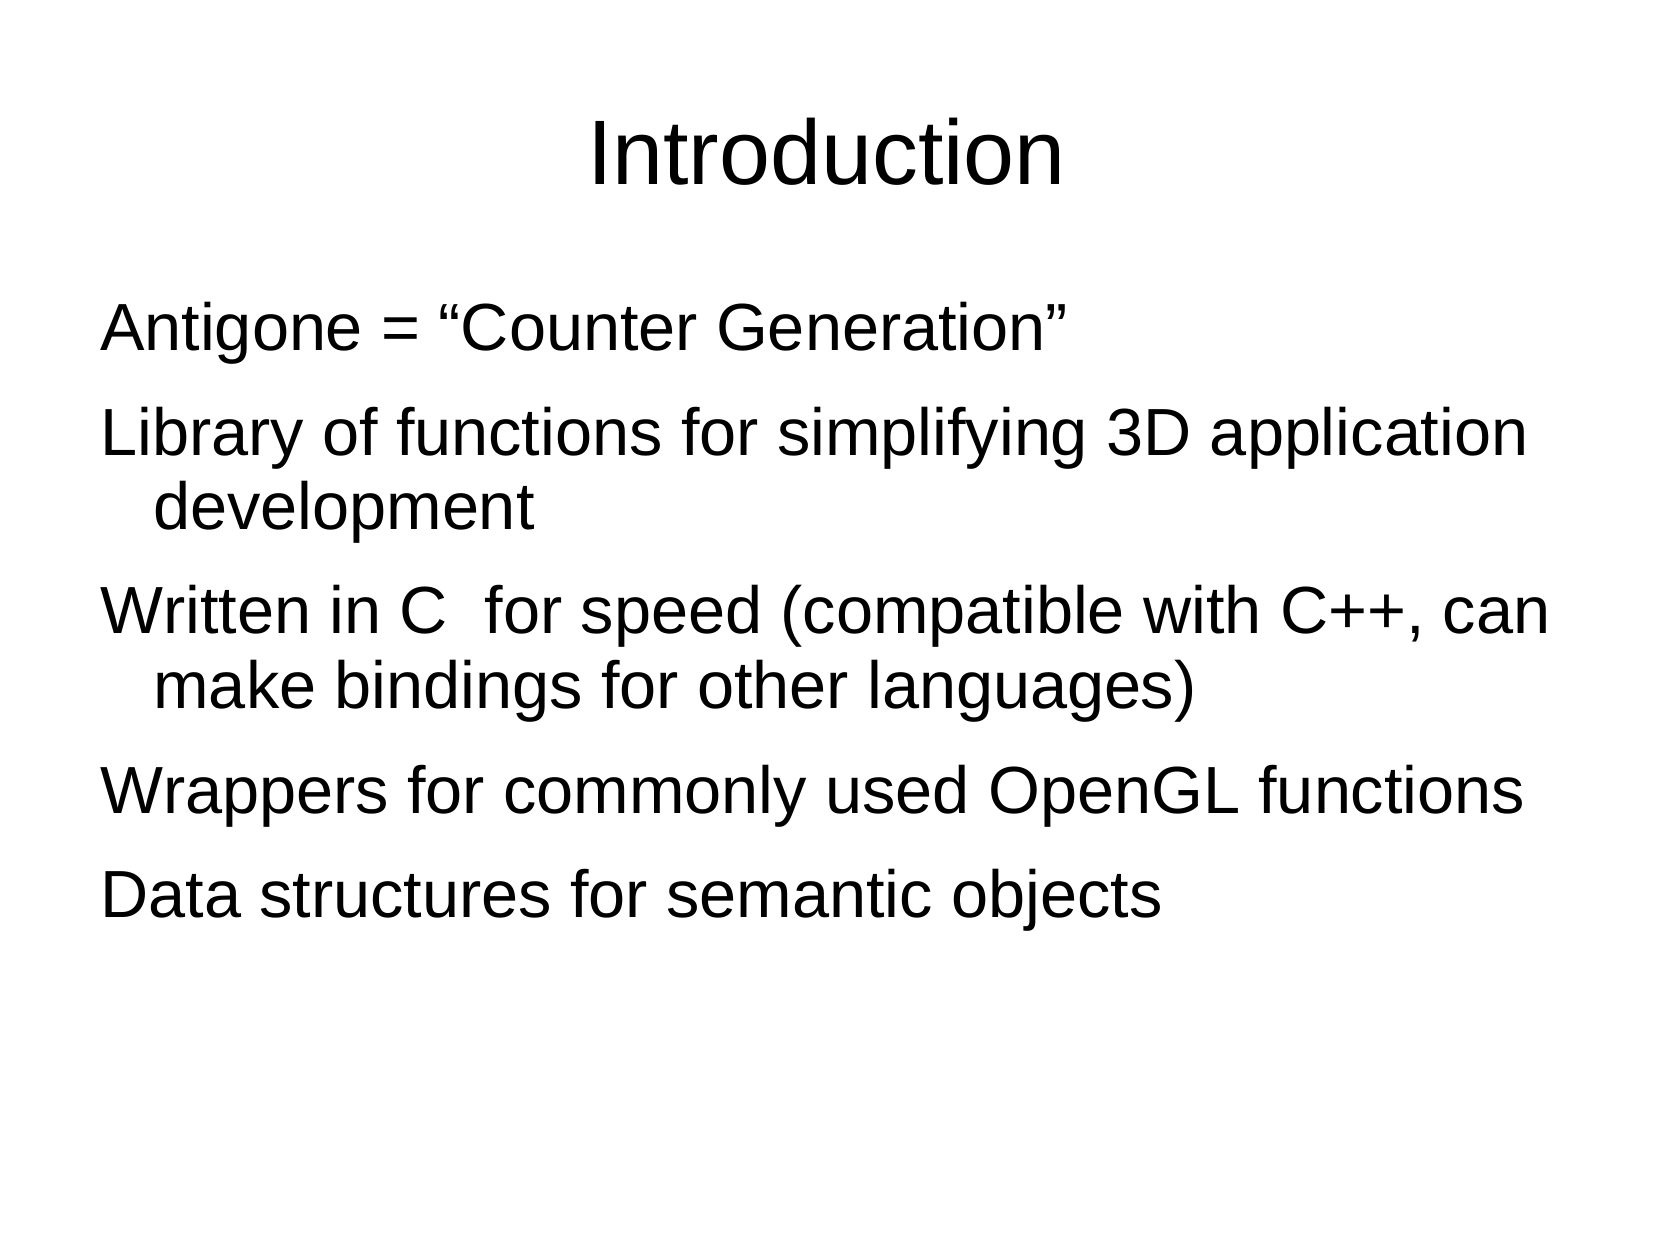

# Introduction
Antigone = “Counter Generation”
Library of functions for simplifying 3D application development
Written in C for speed (compatible with C++, can make bindings for other languages)
Wrappers for commonly used OpenGL functions
Data structures for semantic objects